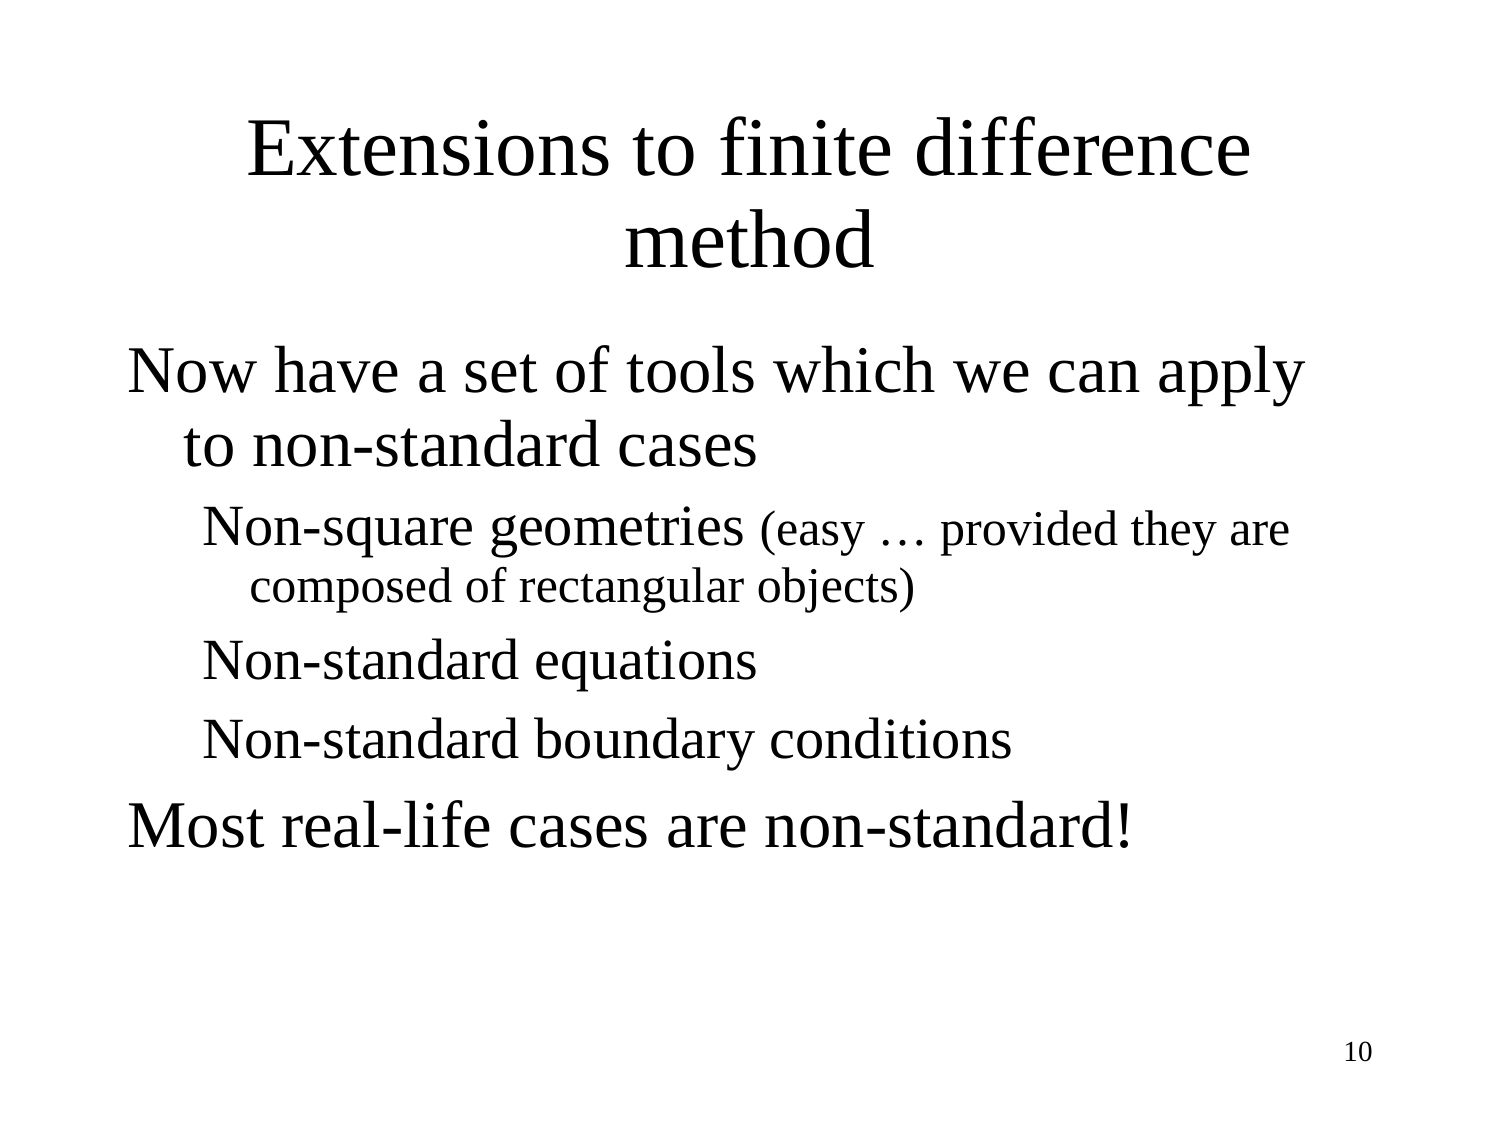

# Extensions to finite difference method
Now have a set of tools which we can apply to non-standard cases
Non-square geometries (easy … provided they are composed of rectangular objects)
Non-standard equations
Non-standard boundary conditions
Most real-life cases are non-standard!